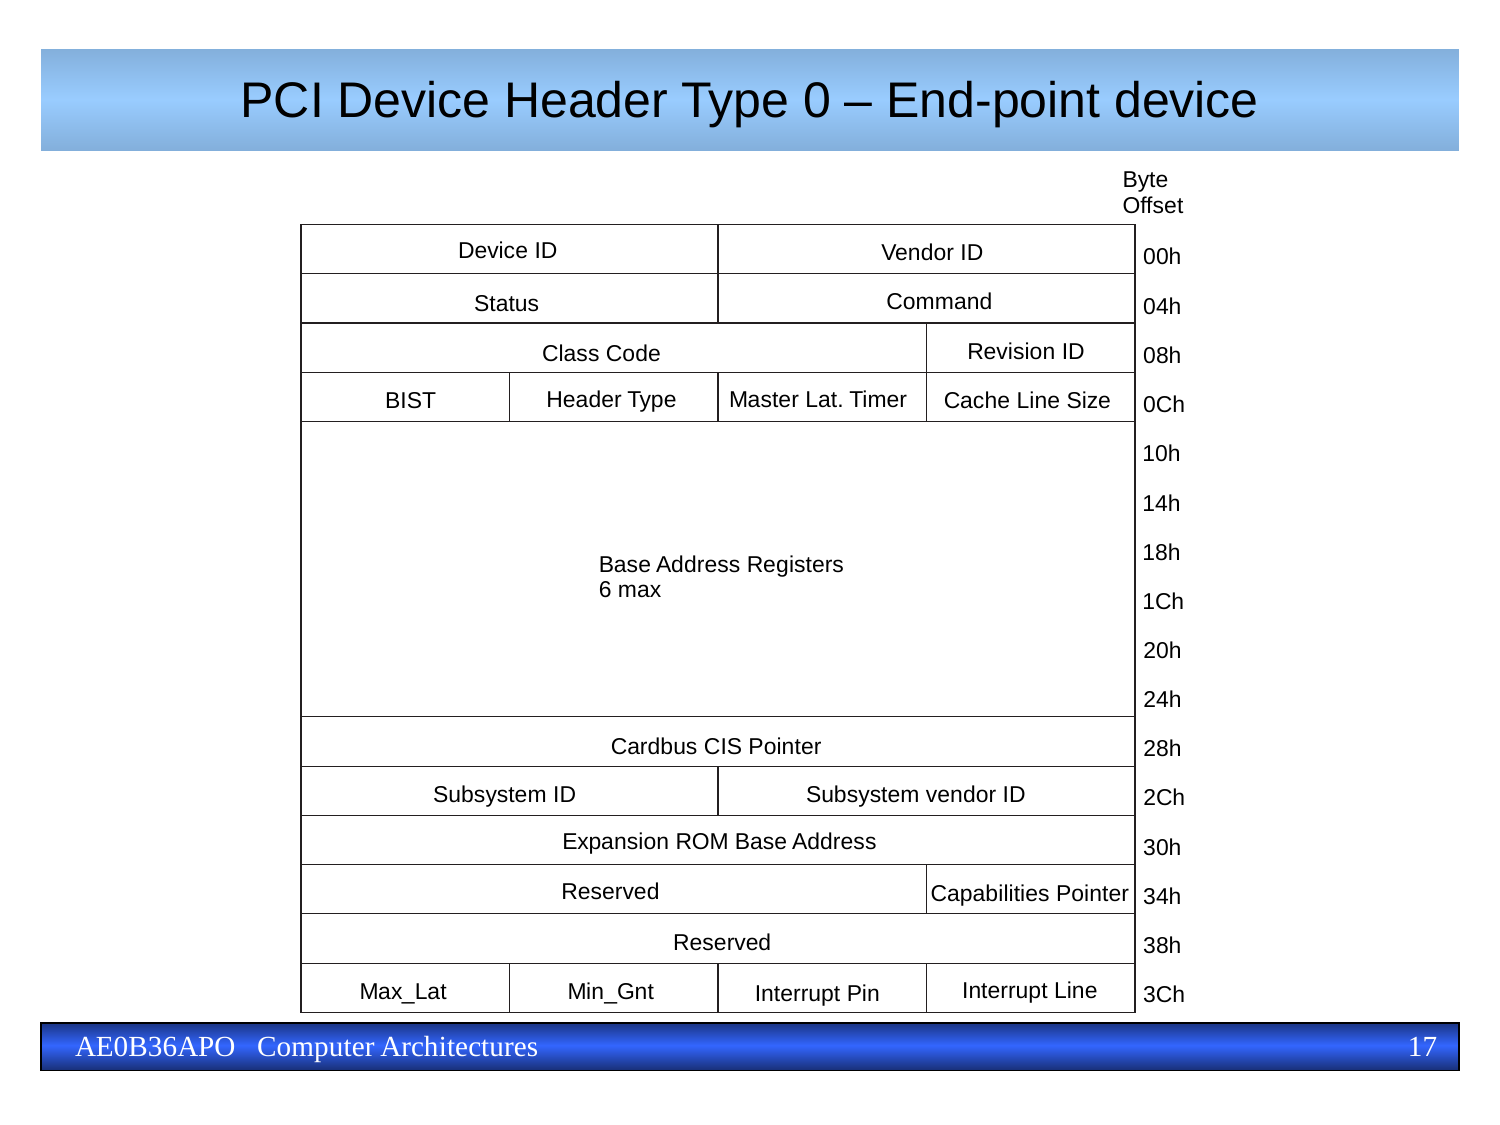

# PCI Device Header Type 0 – End-point device
AE0B36APO Computer Architectures
17